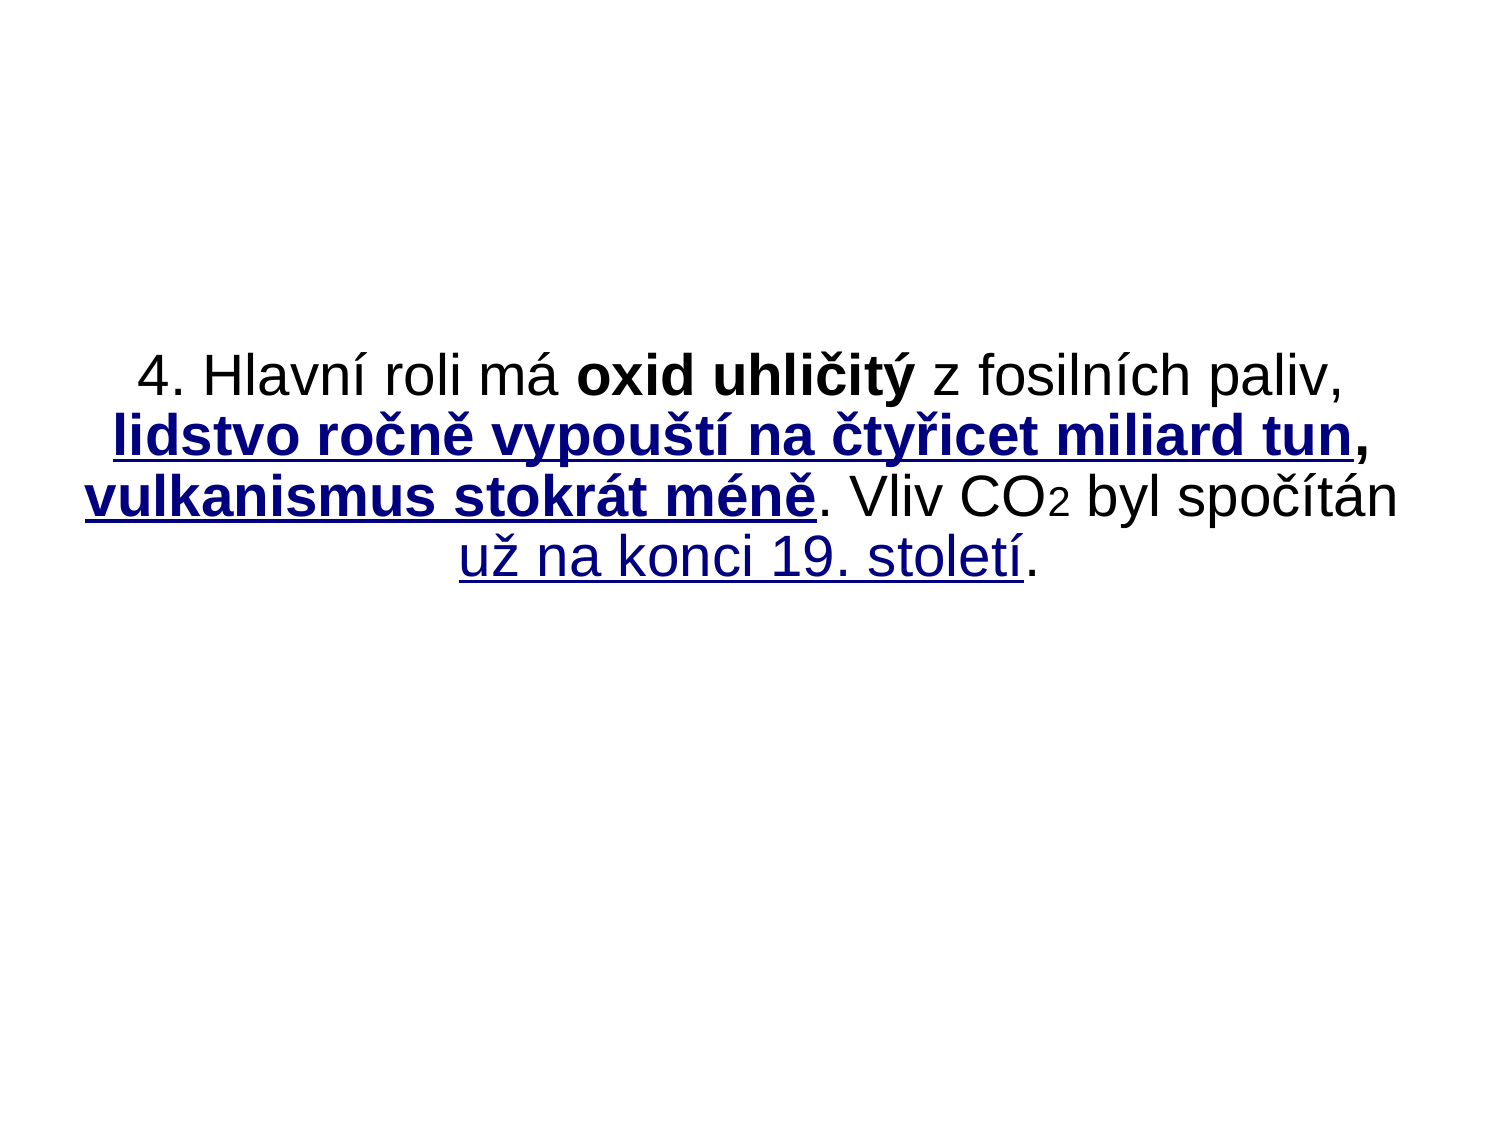

# 4. Hlavní roli má oxid uhličitý z fosilních paliv, lidstvo ročně vypouští na čtyřicet miliard tun, vulkanismus stokrát méně. Vliv CO2 byl spočítán už na konci 19. století.